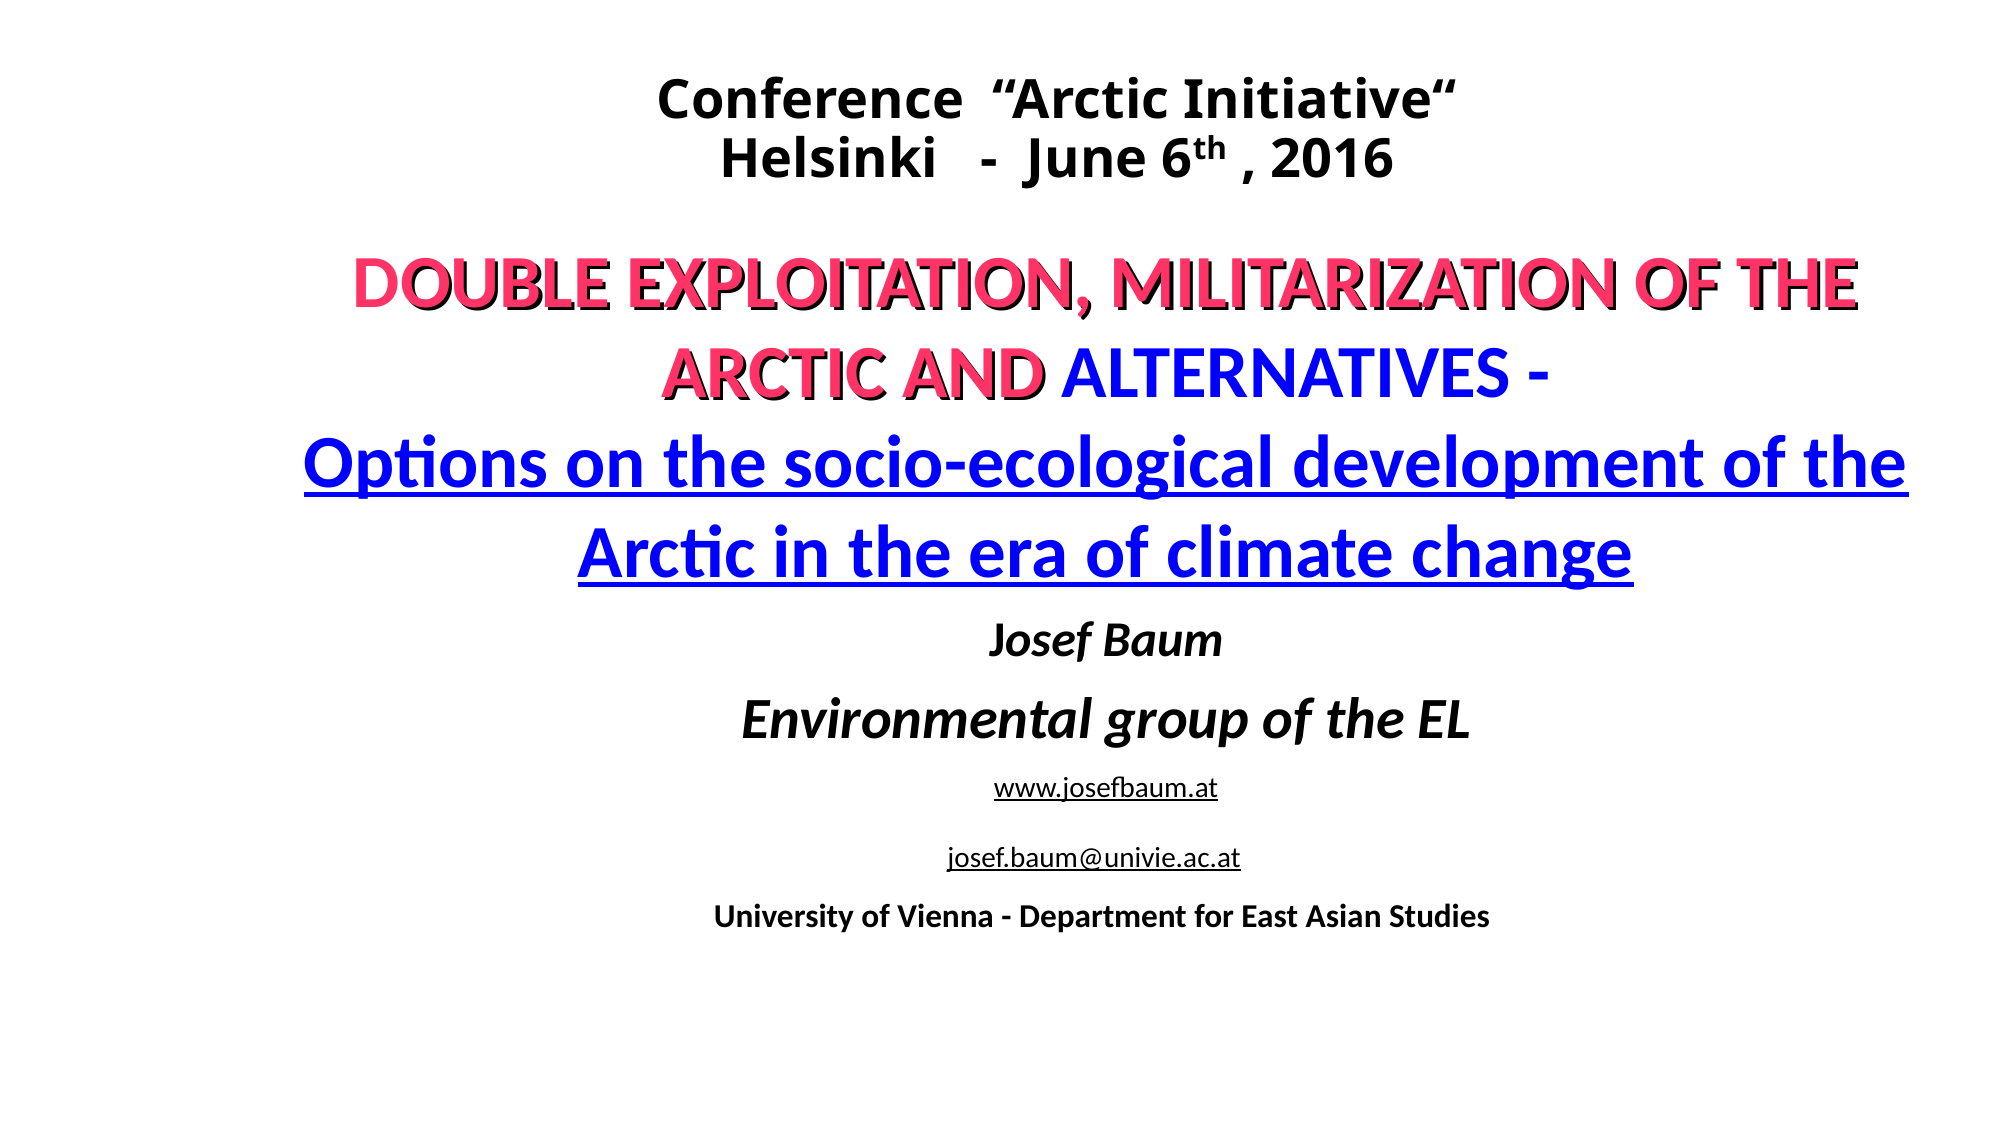

# Conference “Arctic Initiative“ Helsinki - June 6th , 2016
DOUBLE EXPLOITATION, MILITARIZATION OF THE ARCTIC AND ALTERNATIVES -
Options on the socio-ecological development of the Arctic in the era of climate change
Josef Baum
Environmental group of the EL
www.josefbaum.at
josef.baum@univie.ac.at
University of Vienna - Department for East Asian Studies